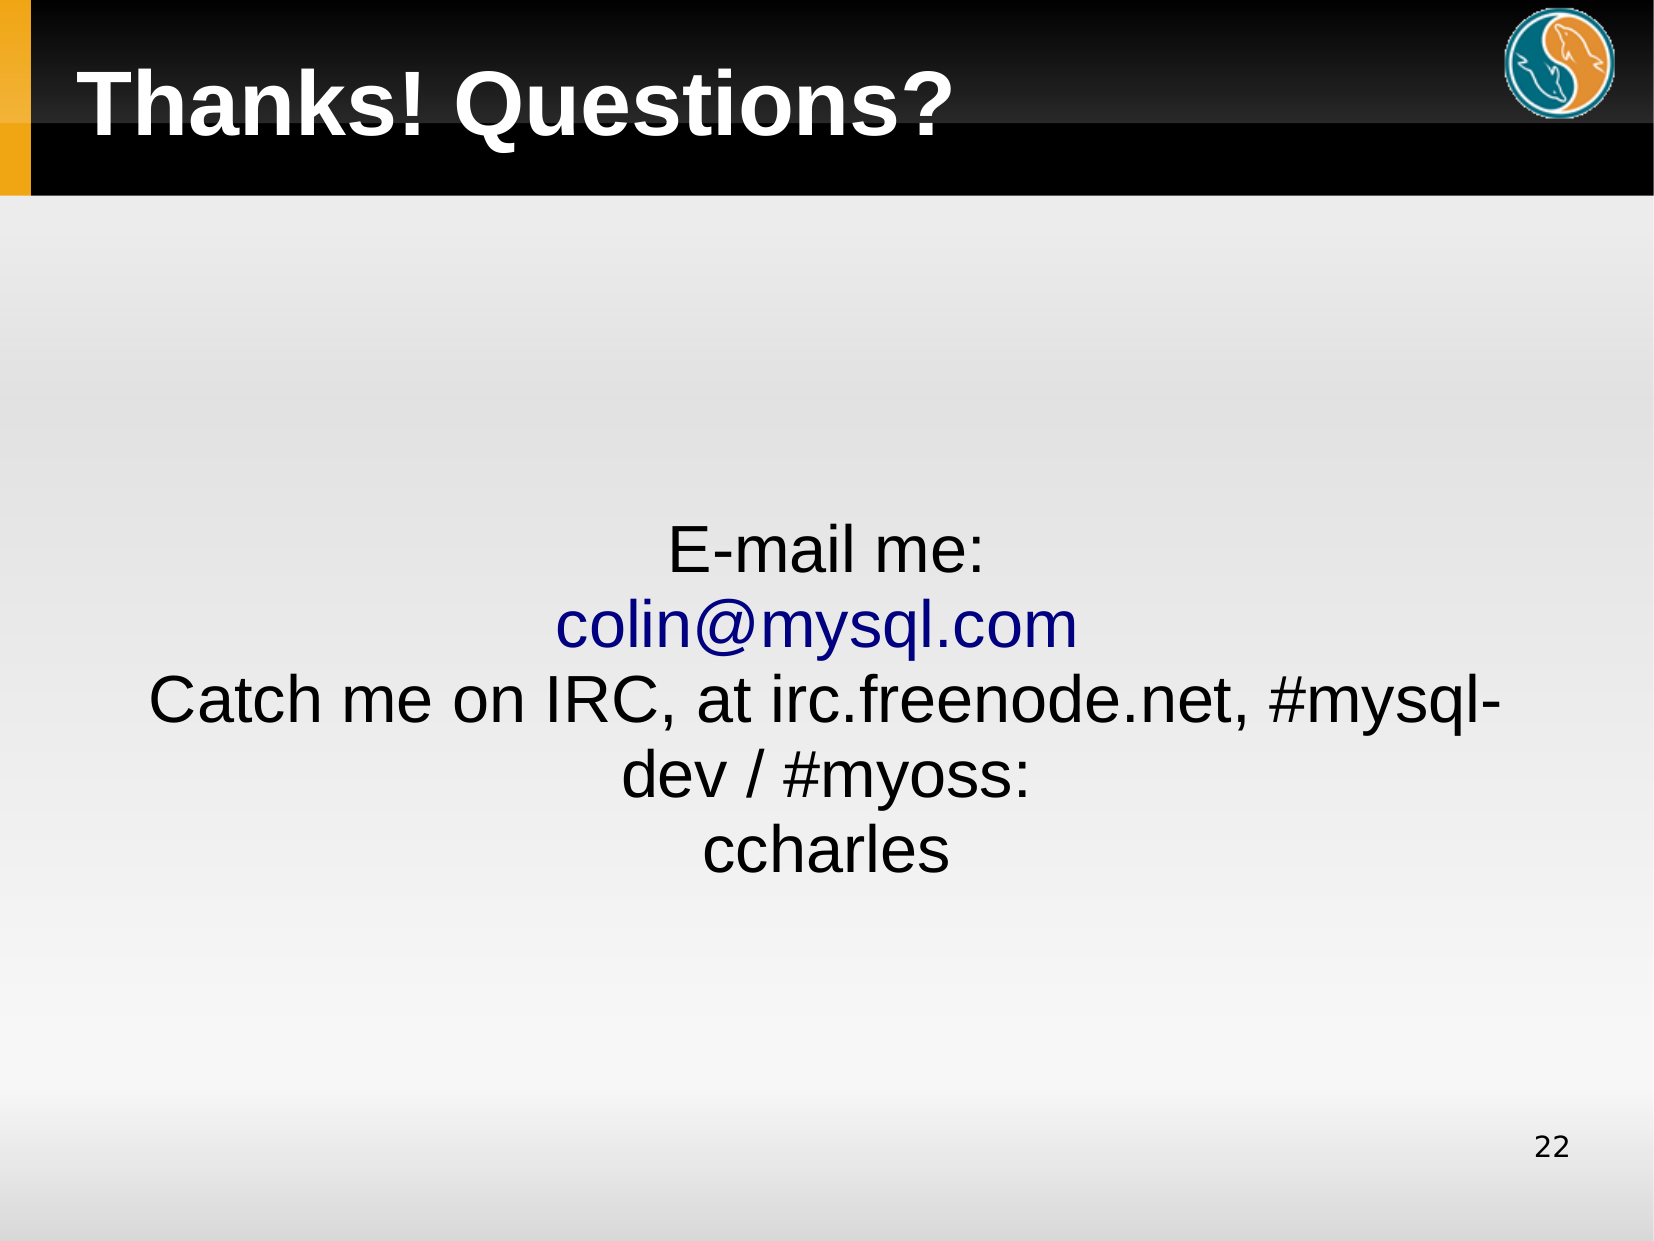

# Thanks! Questions?
E-mail me:
colin@mysql.com
Catch me on IRC, at irc.freenode.net, #mysql-dev / #myoss:
ccharles
22